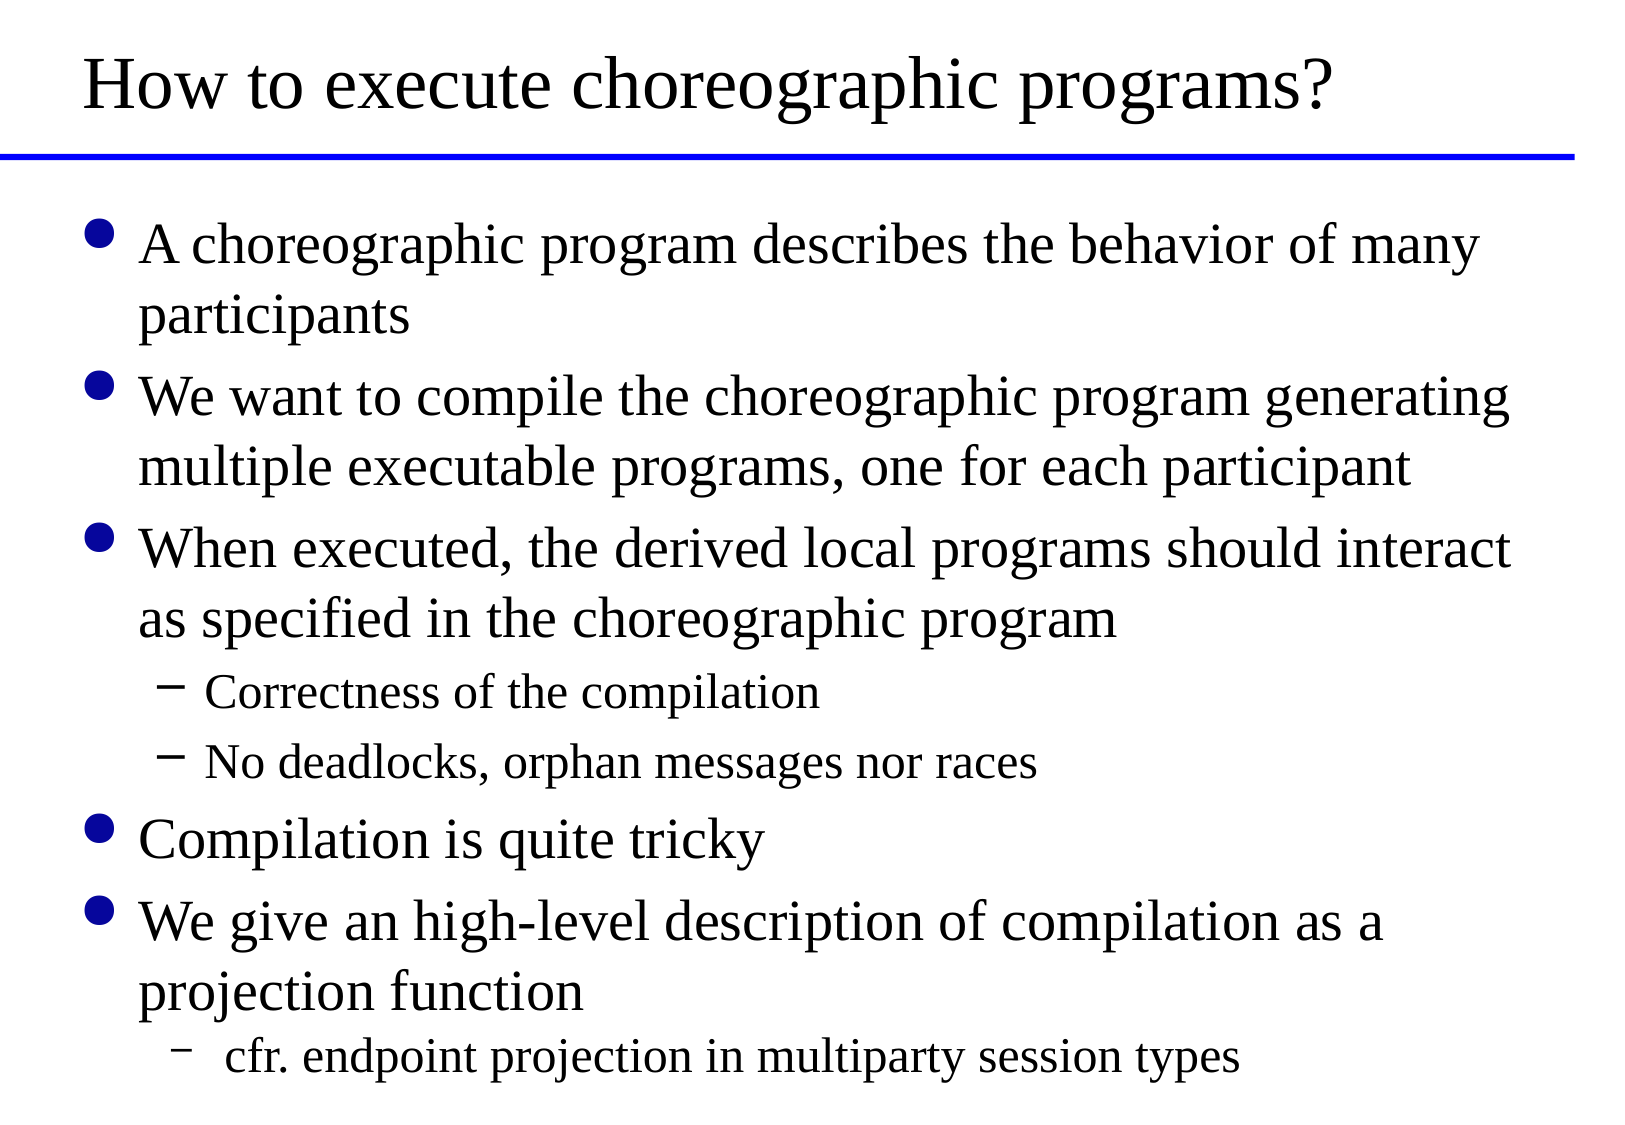

# How to execute choreographic programs?
A choreographic program describes the behavior of many participants
We want to compile the choreographic program generating multiple executable programs, one for each participant
When executed, the derived local programs should interact as specified in the choreographic program
Correctness of the compilation
No deadlocks, orphan messages nor races
Compilation is quite tricky
We give an high-level description of compilation as a projection function
cfr. endpoint projection in multiparty session types